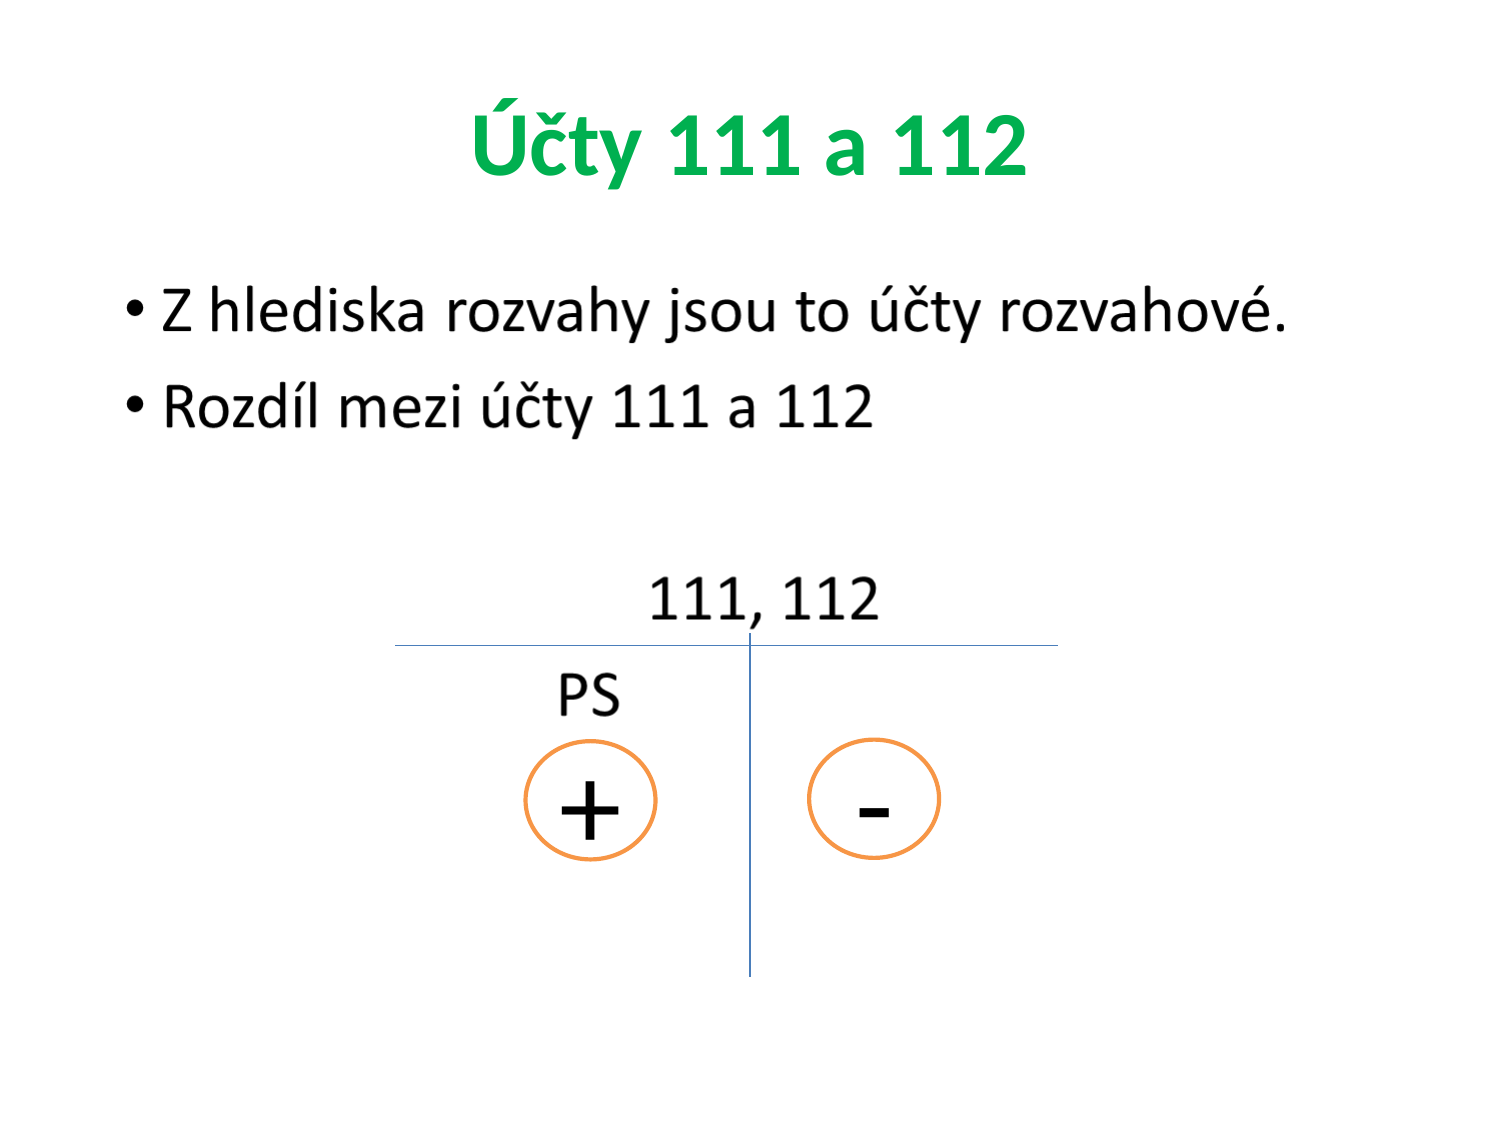

# Účty 111 a 112
-
+